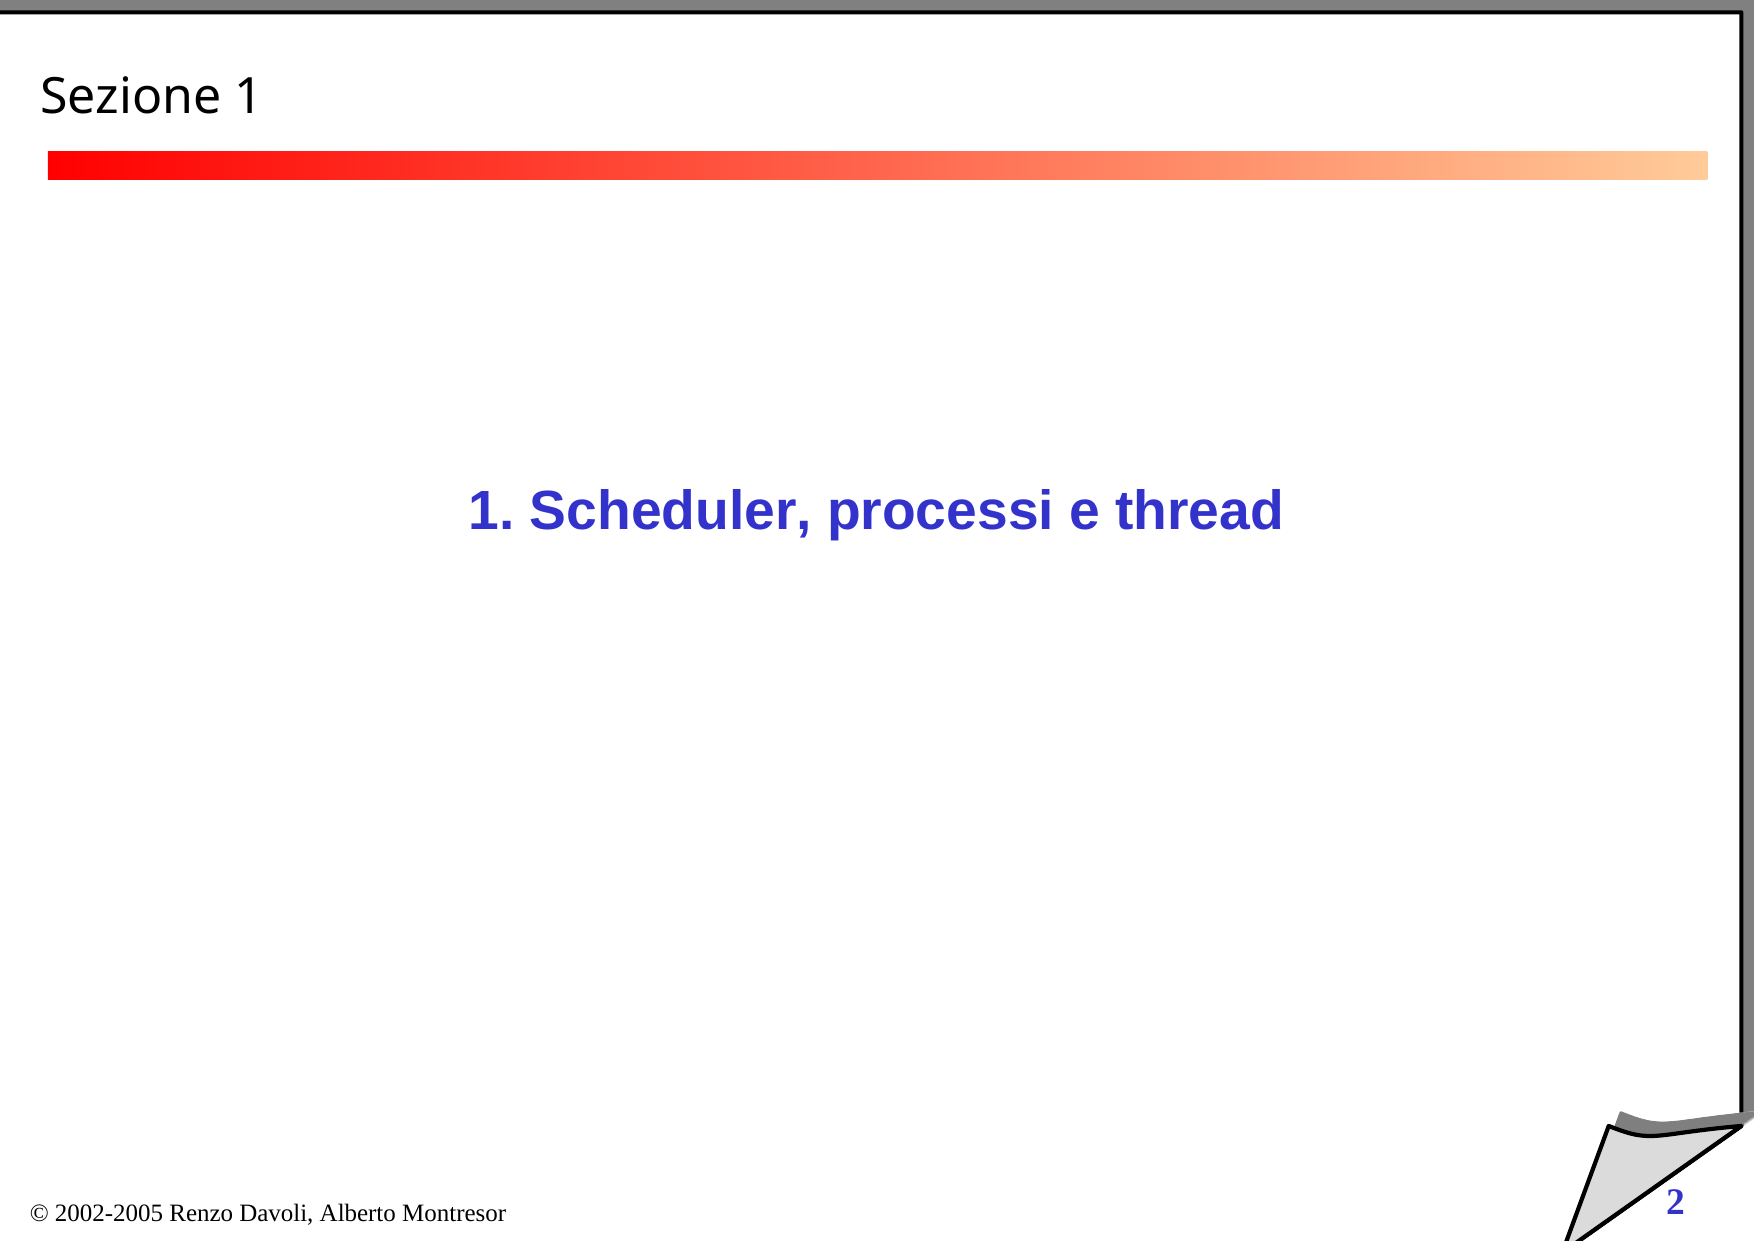

# Sezione 1
1. Scheduler, processi e thread